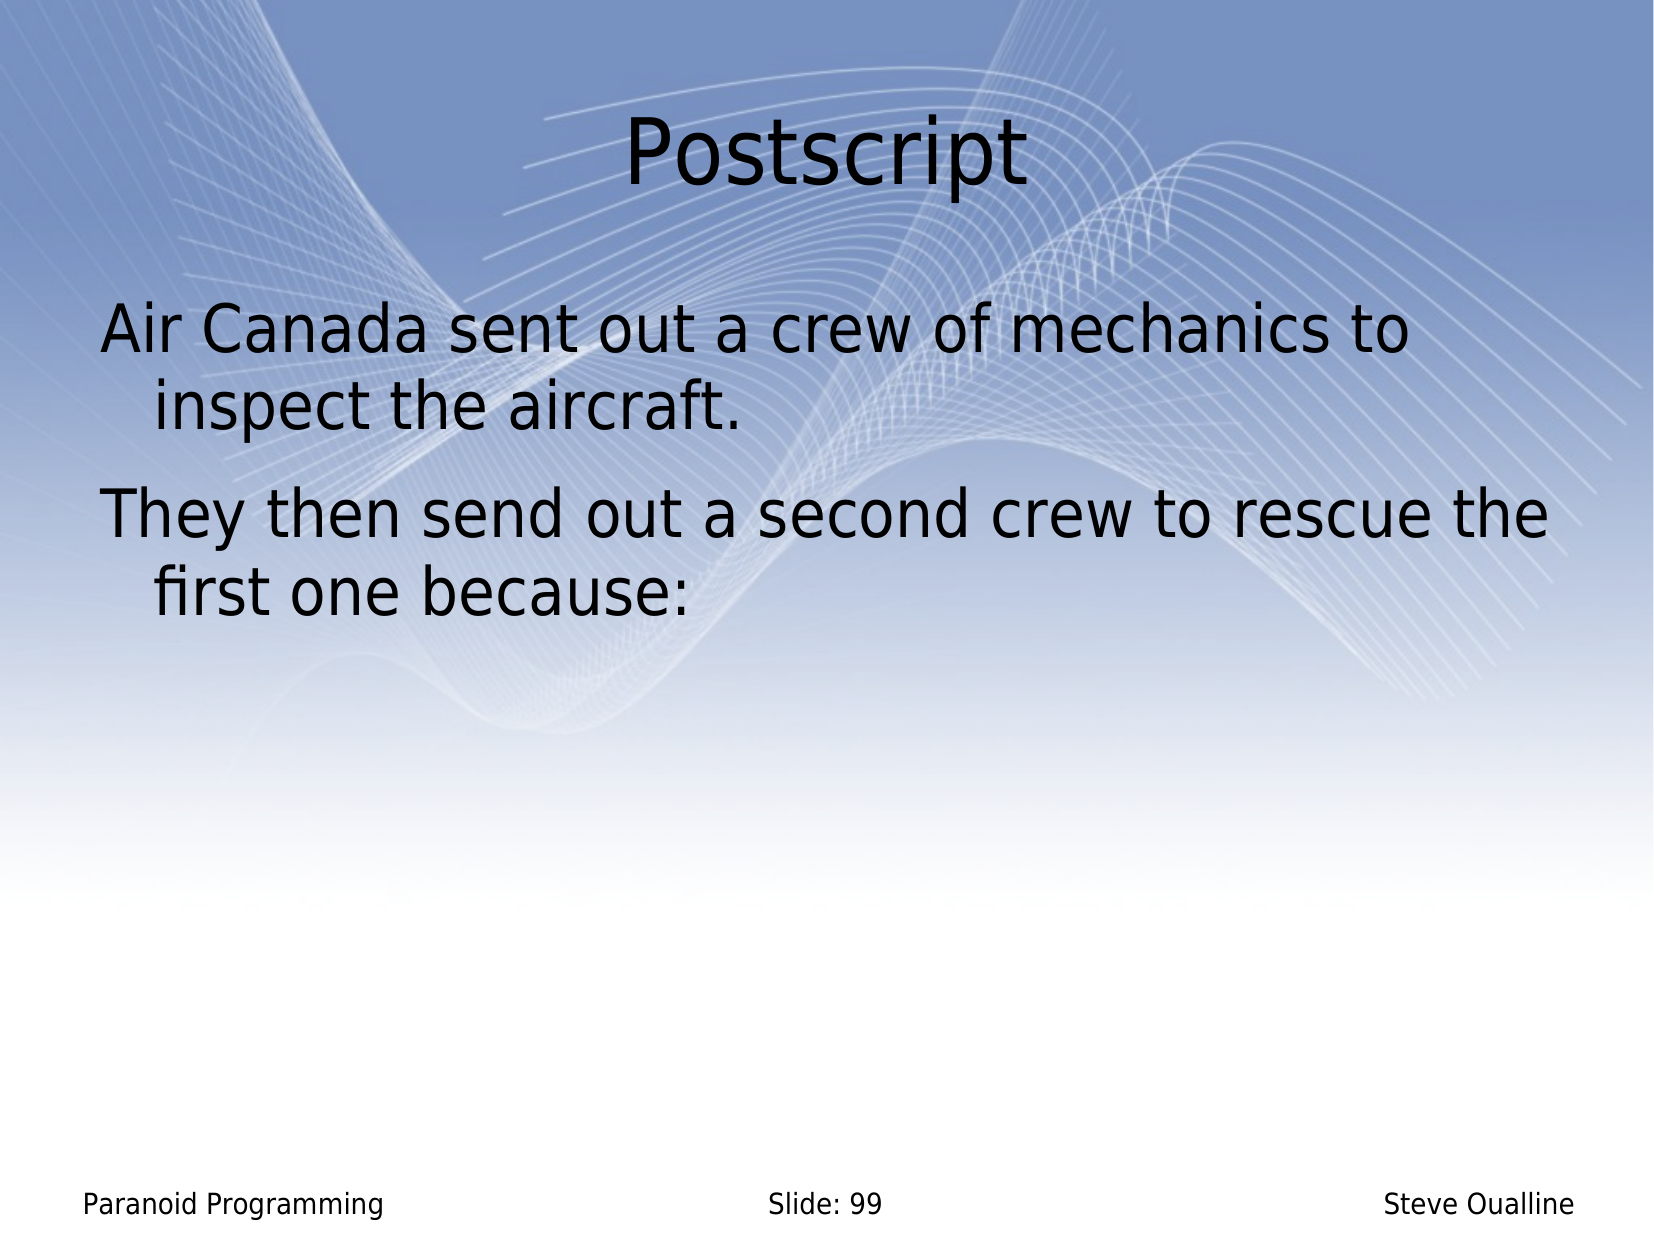

# Postscript
Air Canada sent out a crew of mechanics to inspect the aircraft.
They then send out a second crew to rescue the first one because:
Paranoid Programming
Steve Oualline
99